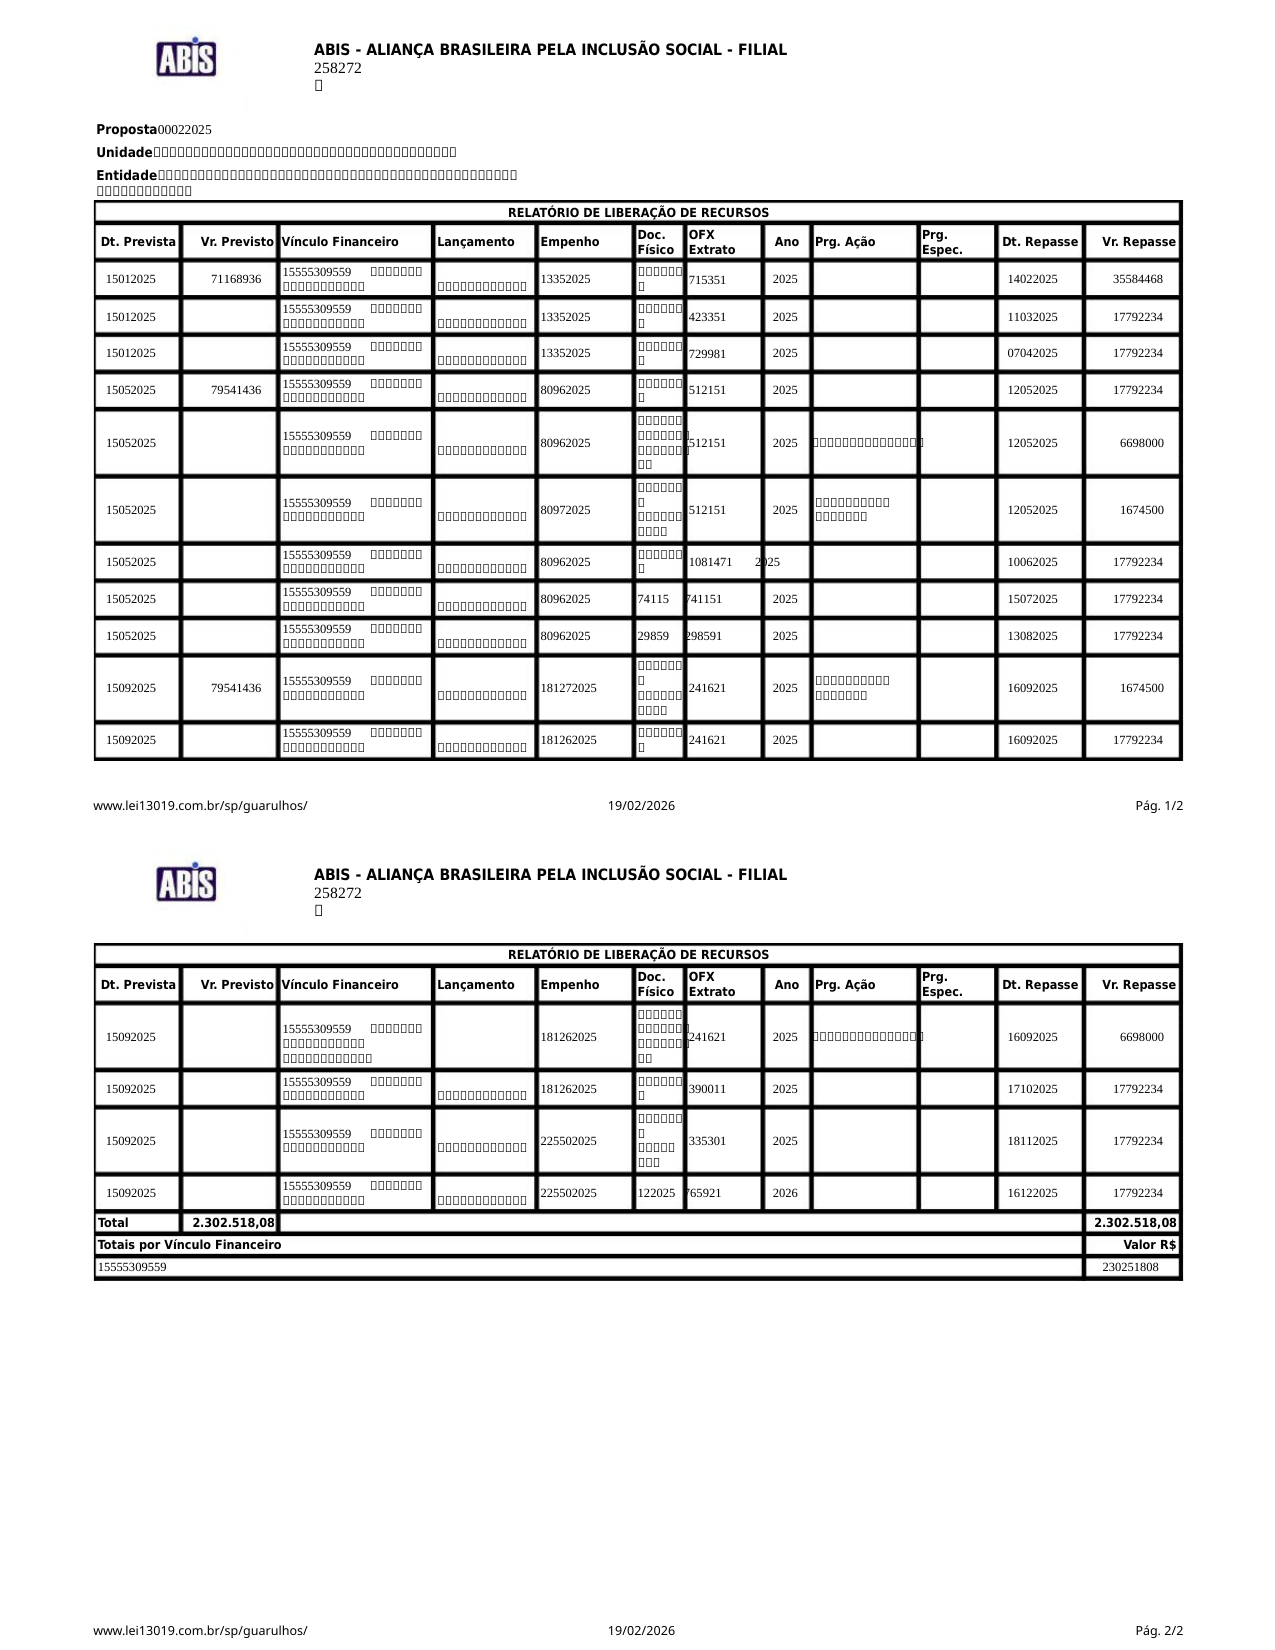

ABIS - ALIANÇA BRASILEIRA PELA INCLUSÃO SOCIAL - FILIAL


Proposta
Unidade
Entidade
RELATÓRIO DE LIBERAÇÃO DE RECURSOS
Doc.
Físico
OFX
Extrato
Prg.
Espec.
Dt. Prevista




Vr. Previsto Vínculo Financeiro
Lançamento
Empenho




Ano




Prg. Ação
Dt. Repasse




Vr. Repasse




 










 




 




 








 







 









 





 









 







 

 
 



 






 
















 





www.lei13019.com.br/sp/guarulhos/
19/02/2026
Pág. 1/2
ABIS - ALIANÇA BRASILEIRA PELA INCLUSÃO SOCIAL - FILIAL


RELATÓRIO DE LIBERAÇÃO DE RECURSOS
Doc.
Físico
OFX
Extrato
Prg.
Espec.
Dt. Prevista



Vr. Previsto Vínculo Financeiro
Lançamento
Empenho
Ano
Prg. Ação
Dt. Repasse




Vr. Repasse





 
 







 
 














 


 


 

Total
2.302.518,08
2.302.518,08
Totais por Vínculo Financeiro
Valor R$


www.lei13019.com.br/sp/guarulhos/
19/02/2026
Pág. 2/2